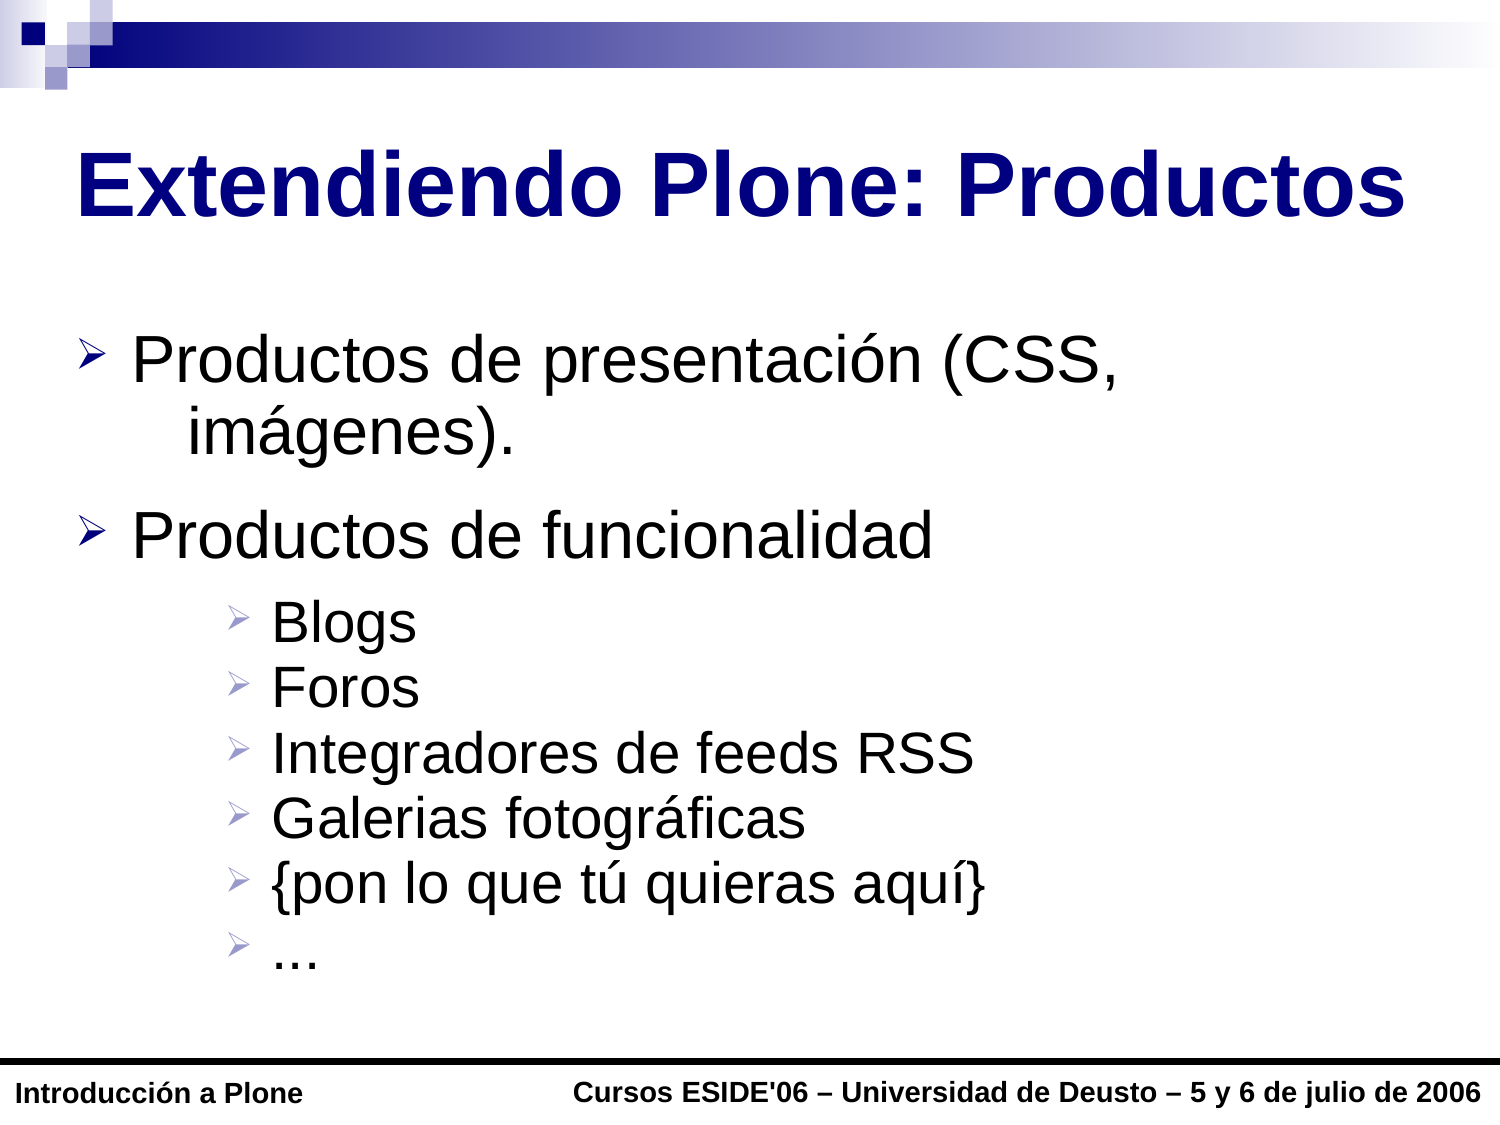

# Extendiendo Plone: Productos
Productos de presentación (CSS, imágenes).
Productos de funcionalidad
Blogs
Foros
Integradores de feeds RSS
Galerias fotográficas
{pon lo que tú quieras aquí}
...